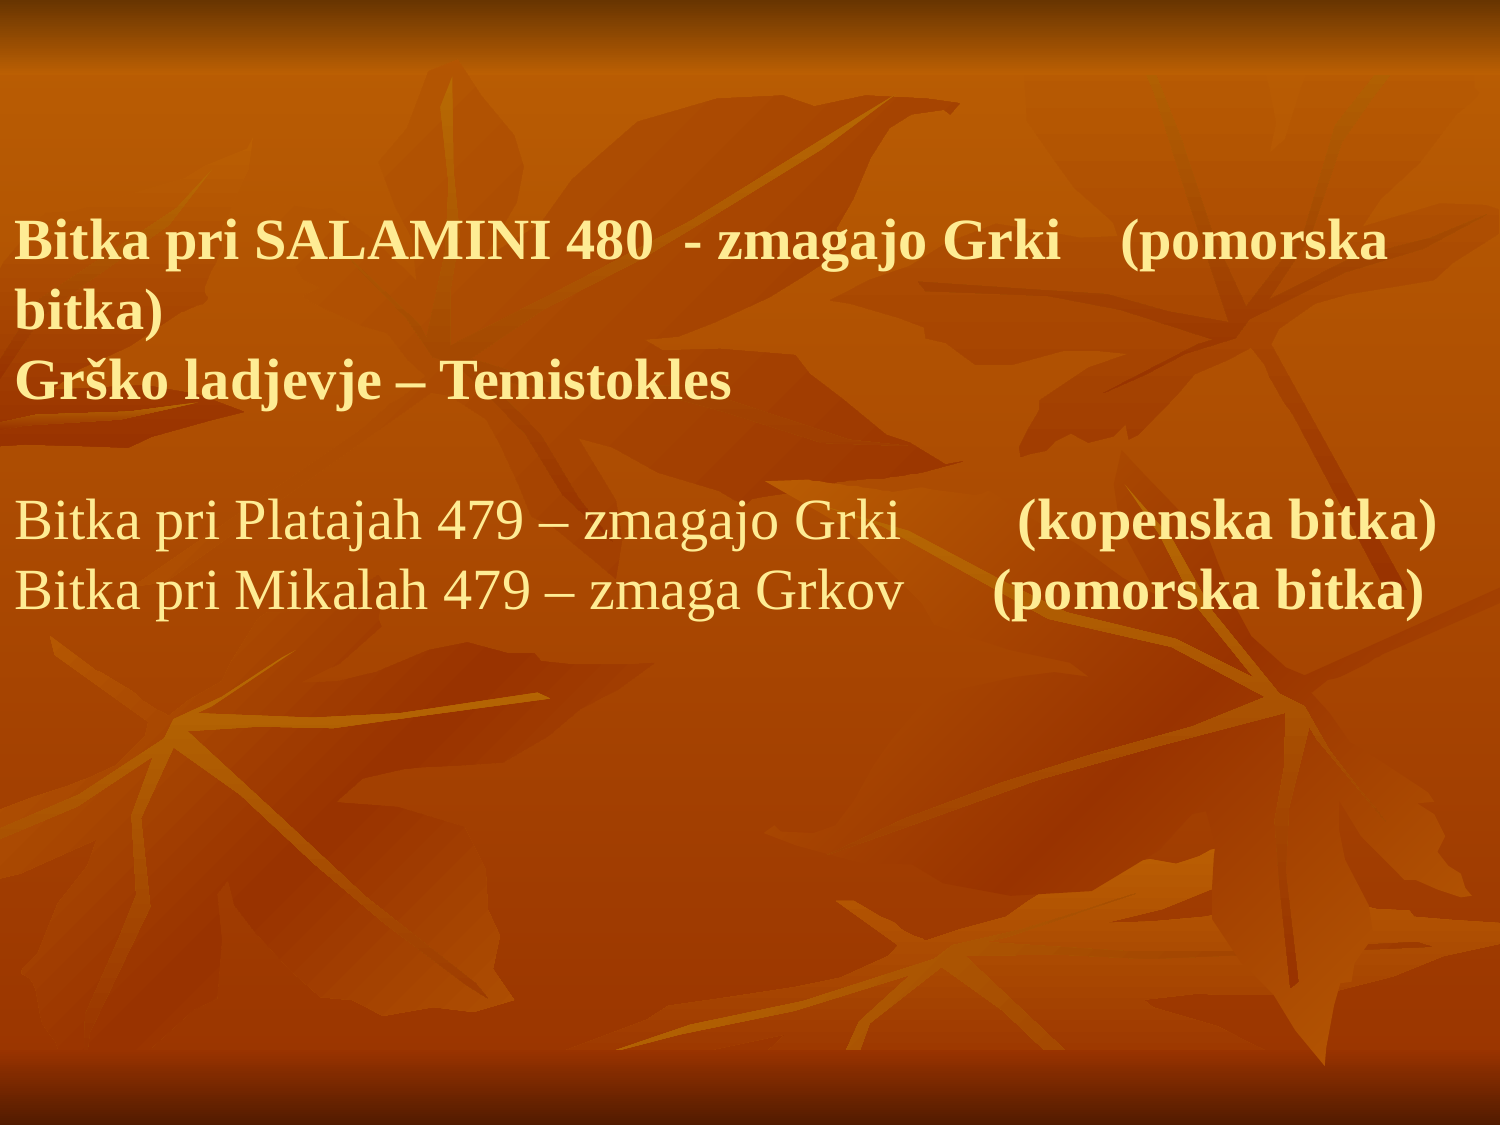

#
Bitka pri SALAMINI 480 - zmagajo Grki (pomorska bitka)
Grško ladjevje – Temistokles
Bitka pri Platajah 479 – zmagajo Grki (kopenska bitka)
Bitka pri Mikalah 479 – zmaga Grkov (pomorska bitka)